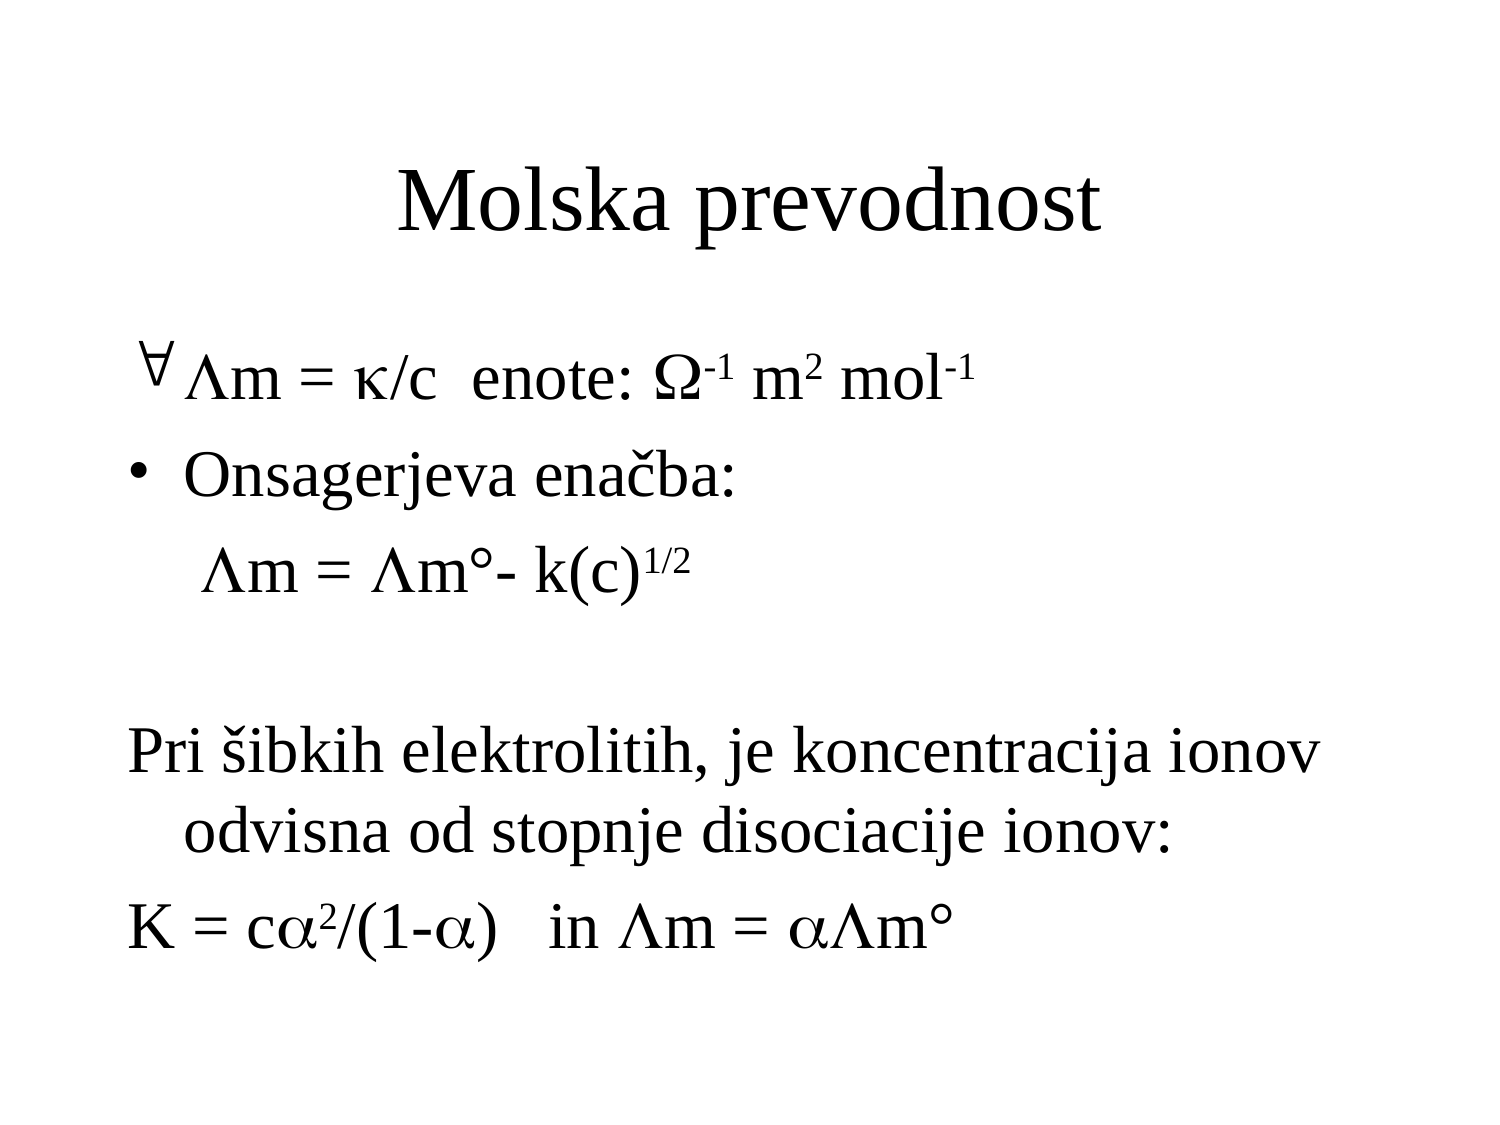

# Molska prevodnost
m = /c enote: -1 m2 mol-1
Onsagerjeva enačba:
	 m = m°- k(c)1/2
Pri šibkih elektrolitih, je koncentracija ionov odvisna od stopnje disociacije ionov:
K = c2/(1-) in m = m°